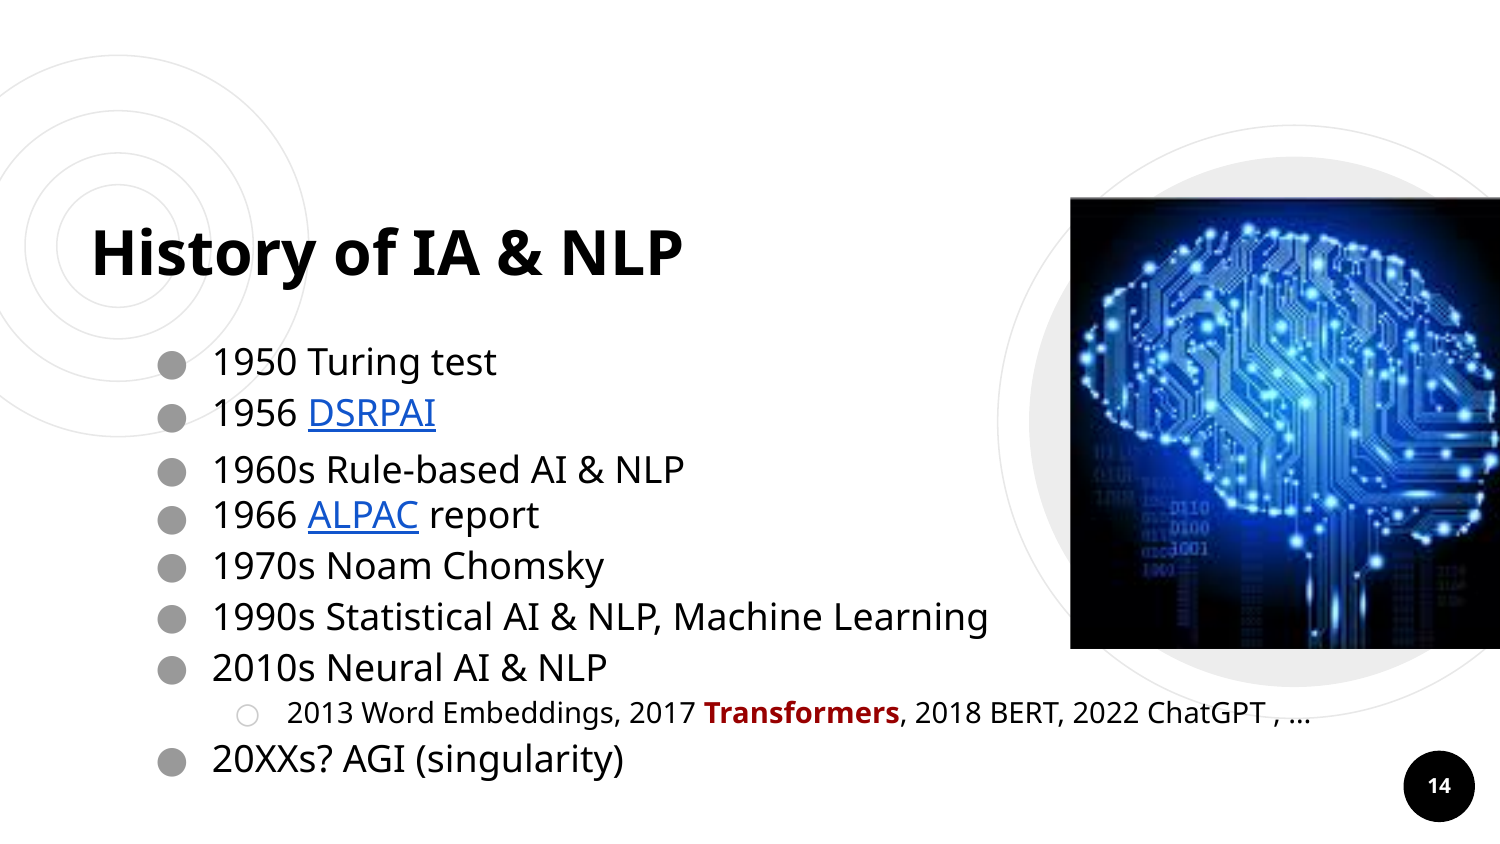

# History of IA & NLP
1950 Turing test
1956 DSRPAI
1960s Rule-based AI & NLP
1966 ALPAC report
1970s Noam Chomsky
1990s Statistical AI & NLP, Machine Learning
2010s Neural AI & NLP
2013 Word Embeddings, 2017 Transformers, 2018 BERT, 2022 ChatGPT , …
20XXs? AGI (singularity)